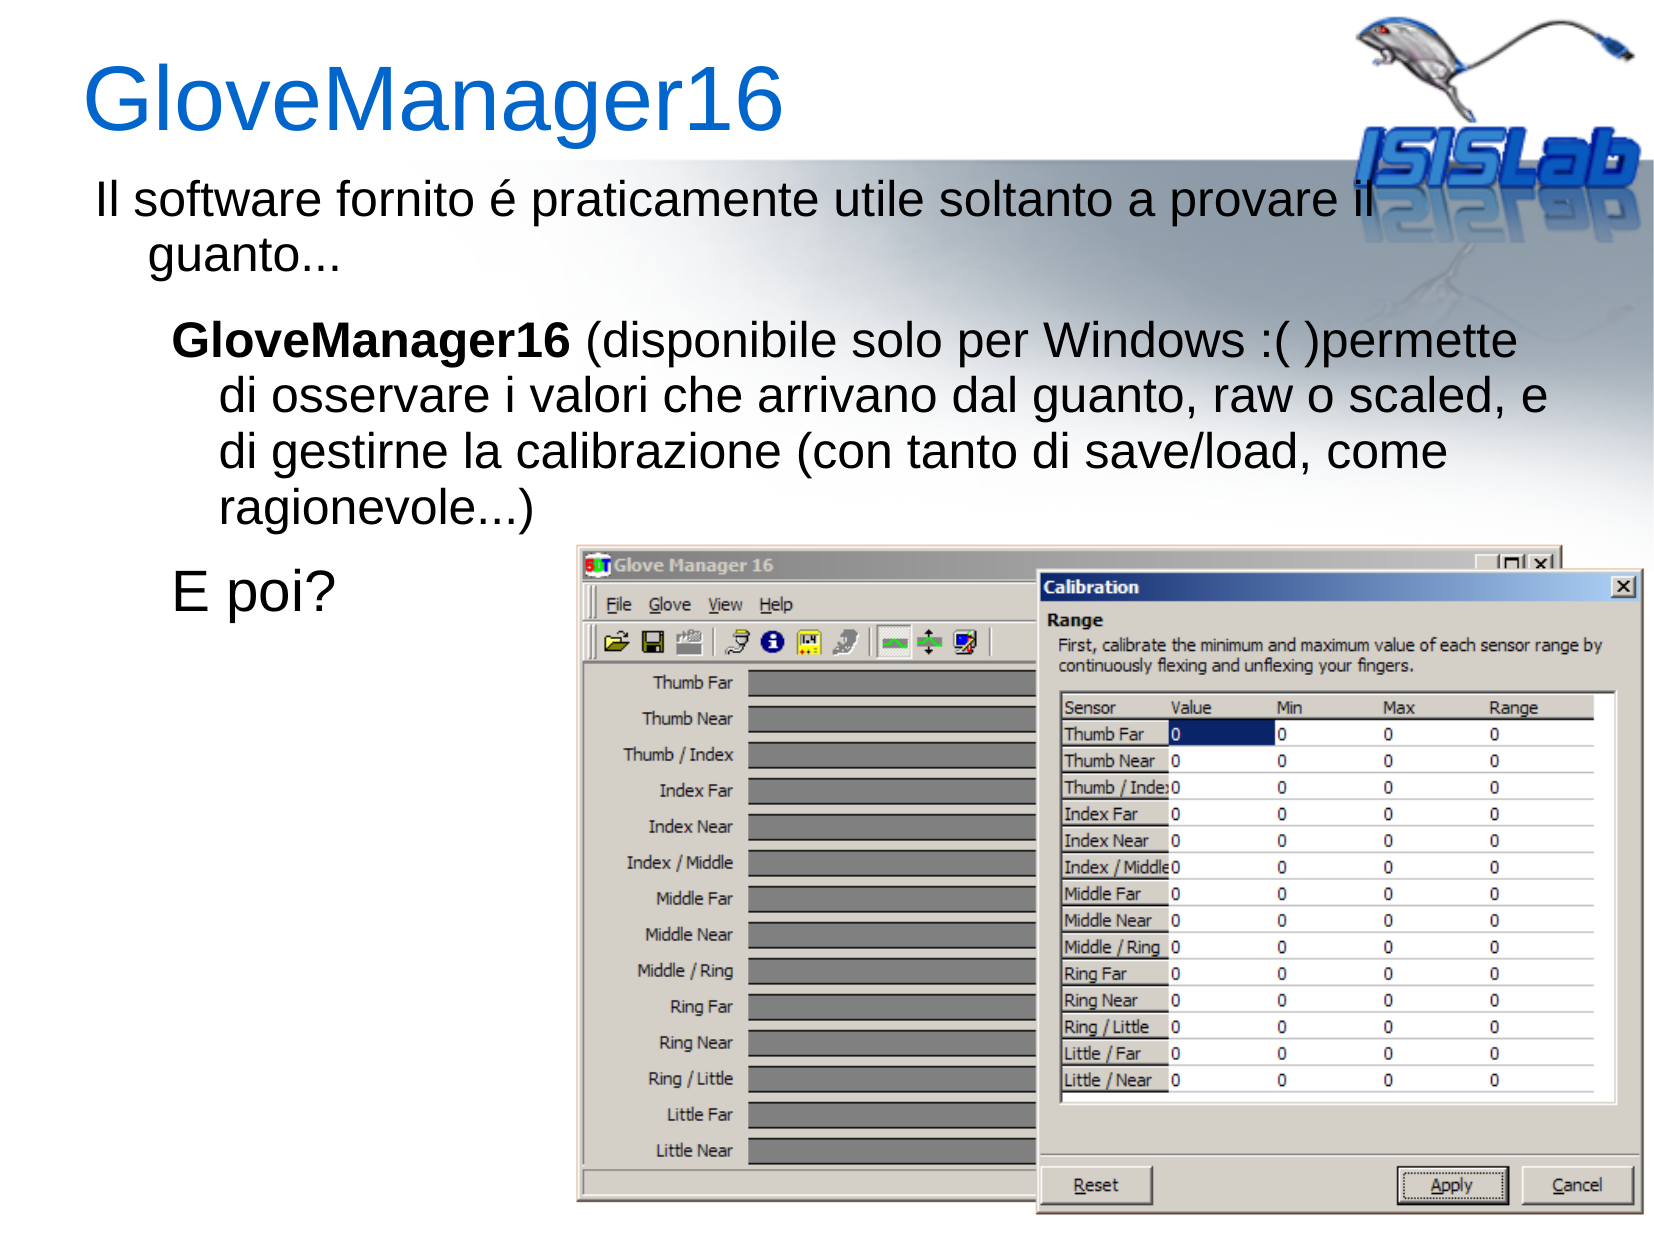

# GloveManager16
Il software fornito é praticamente utile soltanto a provare il guanto...
GloveManager16 (disponibile solo per Windows :( )permette di osservare i valori che arrivano dal guanto, raw o scaled, e di gestirne la calibrazione (con tanto di save/load, come ragionevole...)
E poi?